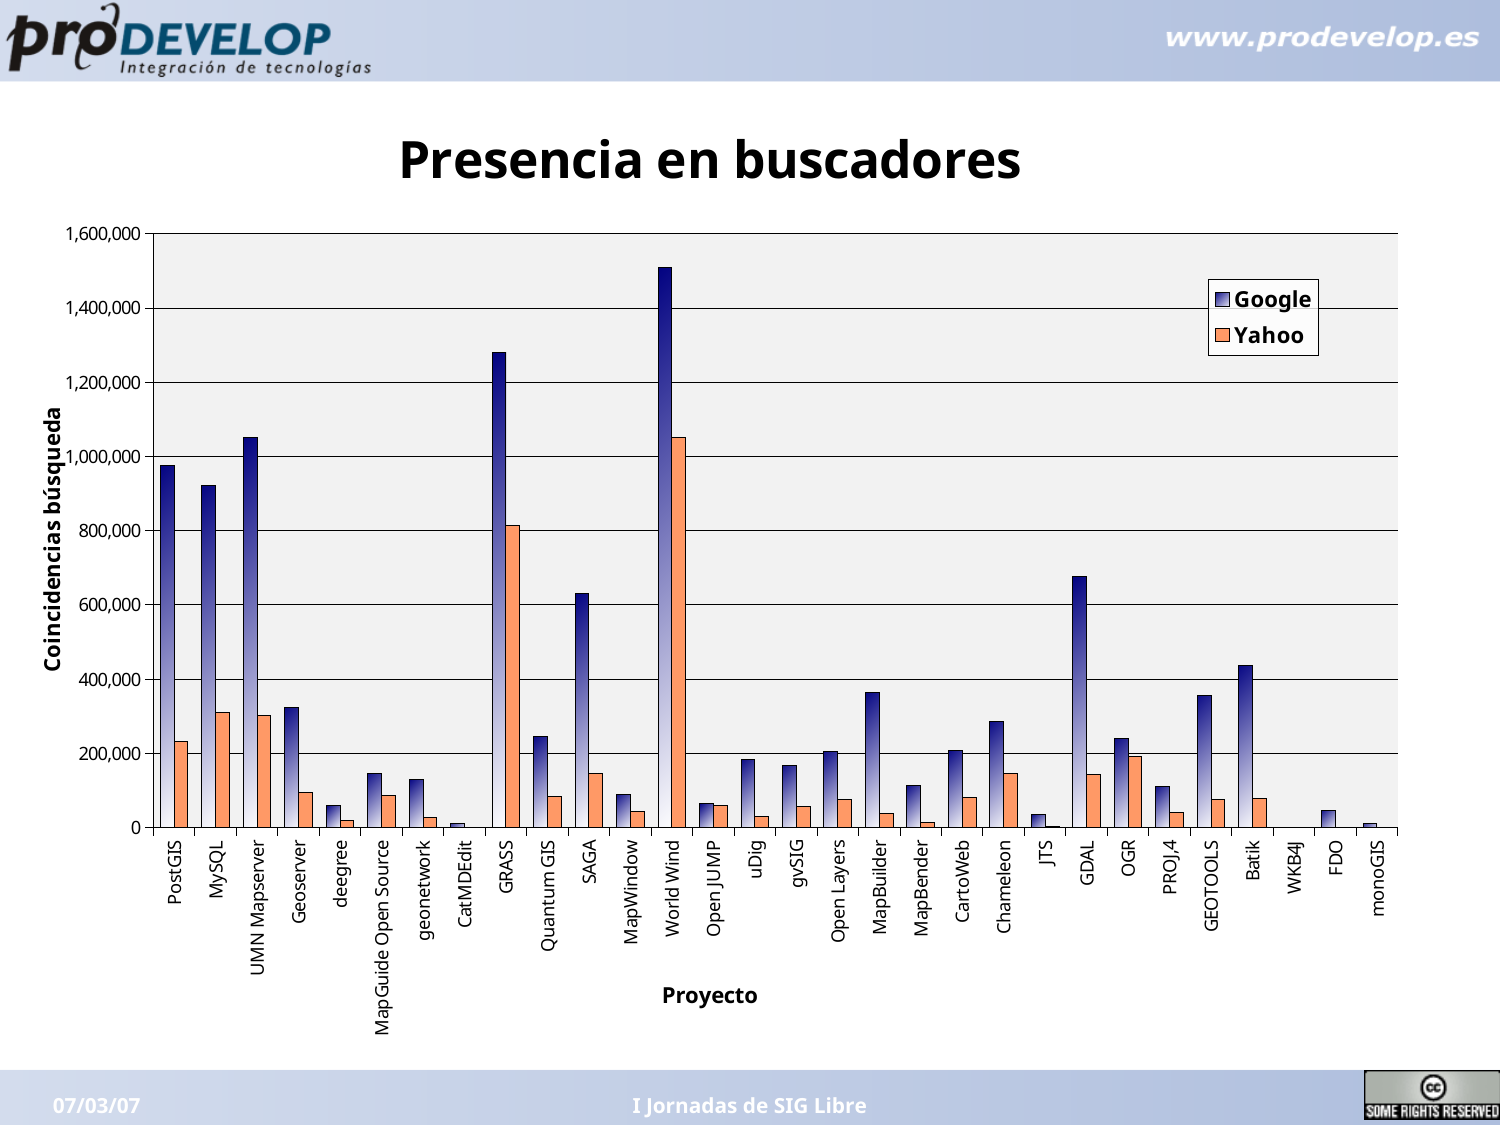

### Chart: Presencia en buscadores
| Category | Google | Yahoo |
|---|---|---|
| PostGIS | 975000.0 | 231000.0 |
| MySQL | 921000.0 | 309000.0 |
| UMN Mapserver | 1050000.0 | 302000.0 |
| Geoserver | 323000.0 | 94000.0 |
| deegree | 58400.0 | 19400.0 |
| MapGuide Open Source | 147000.0 | 86000.0 |
| geonetwork | 130000.0 | 26400.0 |
| CatMDEdit | 12100.0 | 193.0 |
| GRASS | 1280000.0 | 814000.0 |
| Quantum GIS | 246000.0 | 82800.0 |
| SAGA | 630000.0 | 147000.0 |
| MapWindow | 90300.0 | 42300.0 |
| World Wind | 1510000.0 | 1050000.0 |
| Open JUMP | 64300.0 | 58600.0 |
| uDig | 184000.0 | 29900.0 |
| gvSIG | 168000.0 | 55800.0 |
| Open Layers | 204000.0 | 76900.0 |
| MapBuilder | 365000.0 | 38200.0 |
| MapBender | 113000.0 | 13700.0 |
| CartoWeb | 208000.0 | 80100.0 |
| Chameleon | 286000.0 | 146000.0 |
| JTS | 34600.0 | 2170.0 |
| GDAL | 676000.0 | 142000.0 |
| OGR | 241000.0 | 192000.0 |
| PROJ,4 | 109900.0 | 41400.0 |
| GEOTOOLS | 356900.0 | 76000.0 |
| Batik | 436000.0 | 79300.0 |
| WKB4J | 1380.0 | 515.0 |
| FDO | 45100.0 | 1260.0 |
| monoGIS | 12000.0 | 254.0 |25/10/2006
34
Plan Difusión Interna gvSIG v. 2.0